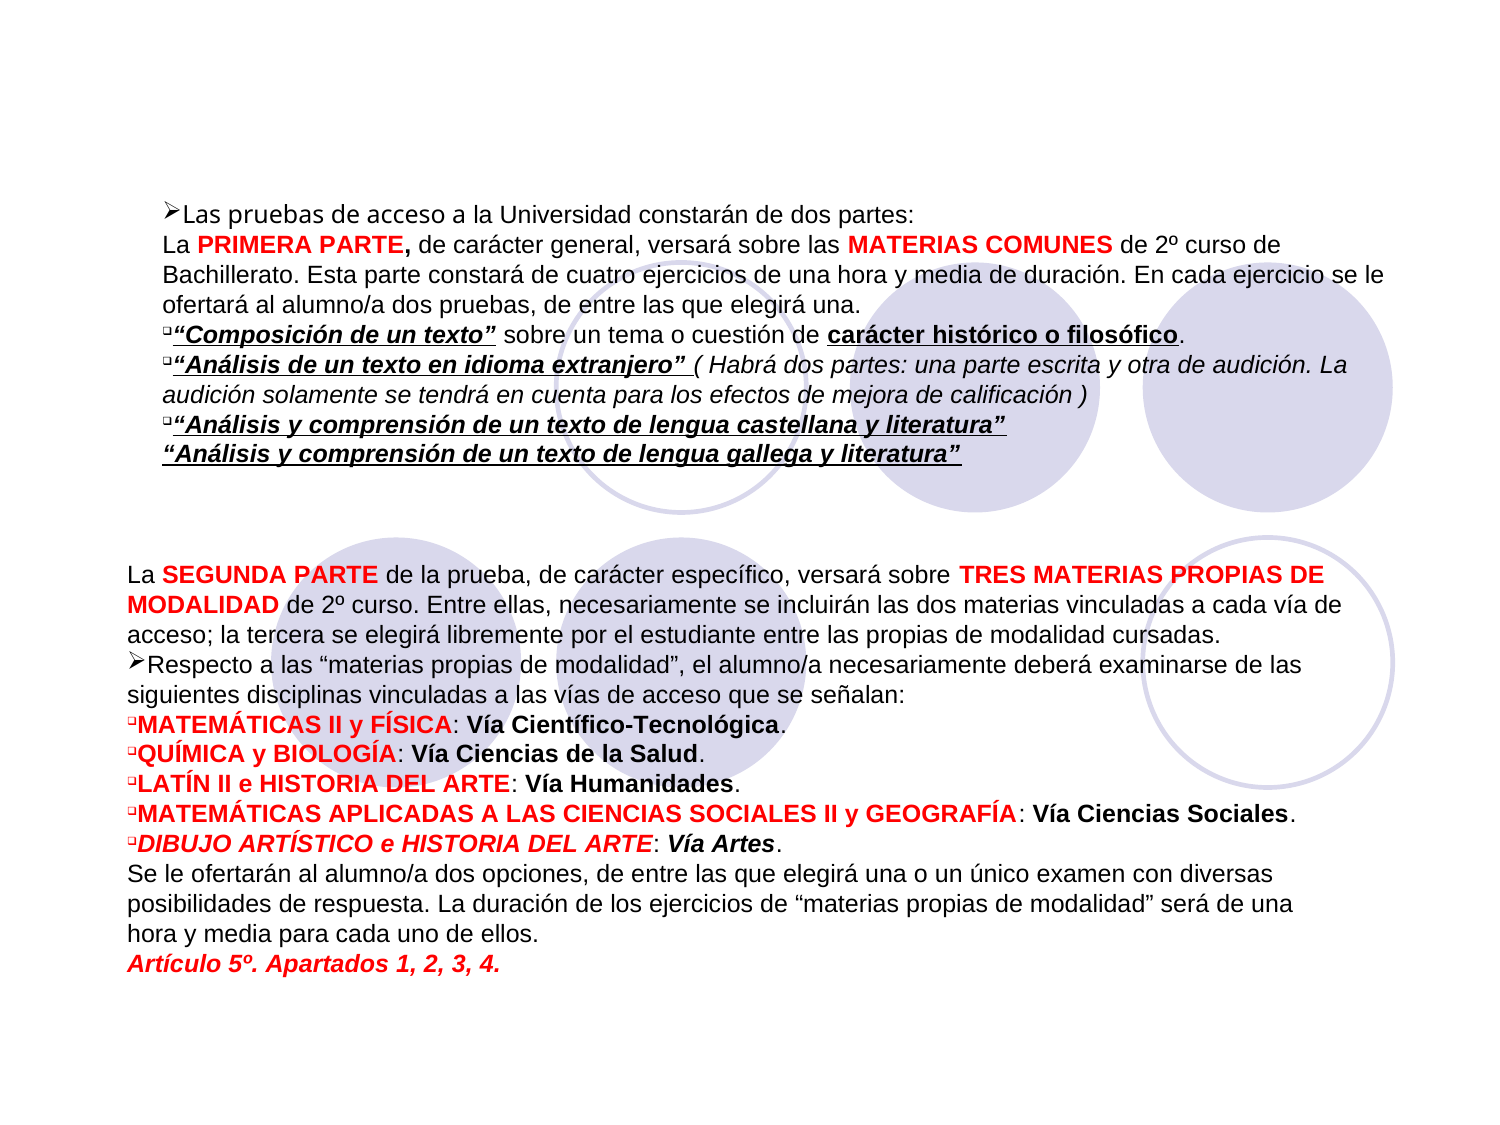

Las pruebas de acceso a la Universidad constarán de dos partes:
La PRIMERA PARTE, de carácter general, versará sobre las MATERIAS COMUNES de 2º curso de Bachillerato. Esta parte constará de cuatro ejercicios de una hora y media de duración. En cada ejercicio se le ofertará al alumno/a dos pruebas, de entre las que elegirá una.
“Composición de un texto” sobre un tema o cuestión de carácter histórico o filosófico.
“Análisis de un texto en idioma extranjero” ( Habrá dos partes: una parte escrita y otra de audición. La audición solamente se tendrá en cuenta para los efectos de mejora de calificación )
“Análisis y comprensión de un texto de lengua castellana y literatura”
“Análisis y comprensión de un texto de lengua gallega y literatura”
La SEGUNDA PARTE de la prueba, de carácter específico, versará sobre TRES MATERIAS PROPIAS DE MODALIDAD de 2º curso. Entre ellas, necesariamente se incluirán las dos materias vinculadas a cada vía de acceso; la tercera se elegirá libremente por el estudiante entre las propias de modalidad cursadas.
Respecto a las “materias propias de modalidad”, el alumno/a necesariamente deberá examinarse de las siguientes disciplinas vinculadas a las vías de acceso que se señalan:
MATEMÁTICAS II y FÍSICA: Vía Científico-Tecnológica.
QUÍMICA y BIOLOGÍA: Vía Ciencias de la Salud.
LATÍN II e HISTORIA DEL ARTE: Vía Humanidades.
MATEMÁTICAS APLICADAS A LAS CIENCIAS SOCIALES II y GEOGRAFÍA: Vía Ciencias Sociales.
DIBUJO ARTÍSTICO e HISTORIA DEL ARTE: Vía Artes.
Se le ofertarán al alumno/a dos opciones, de entre las que elegirá una o un único examen con diversas posibilidades de respuesta. La duración de los ejercicios de “materias propias de modalidad” será de una hora y media para cada uno de ellos.
Artículo 5º. Apartados 1, 2, 3, 4.